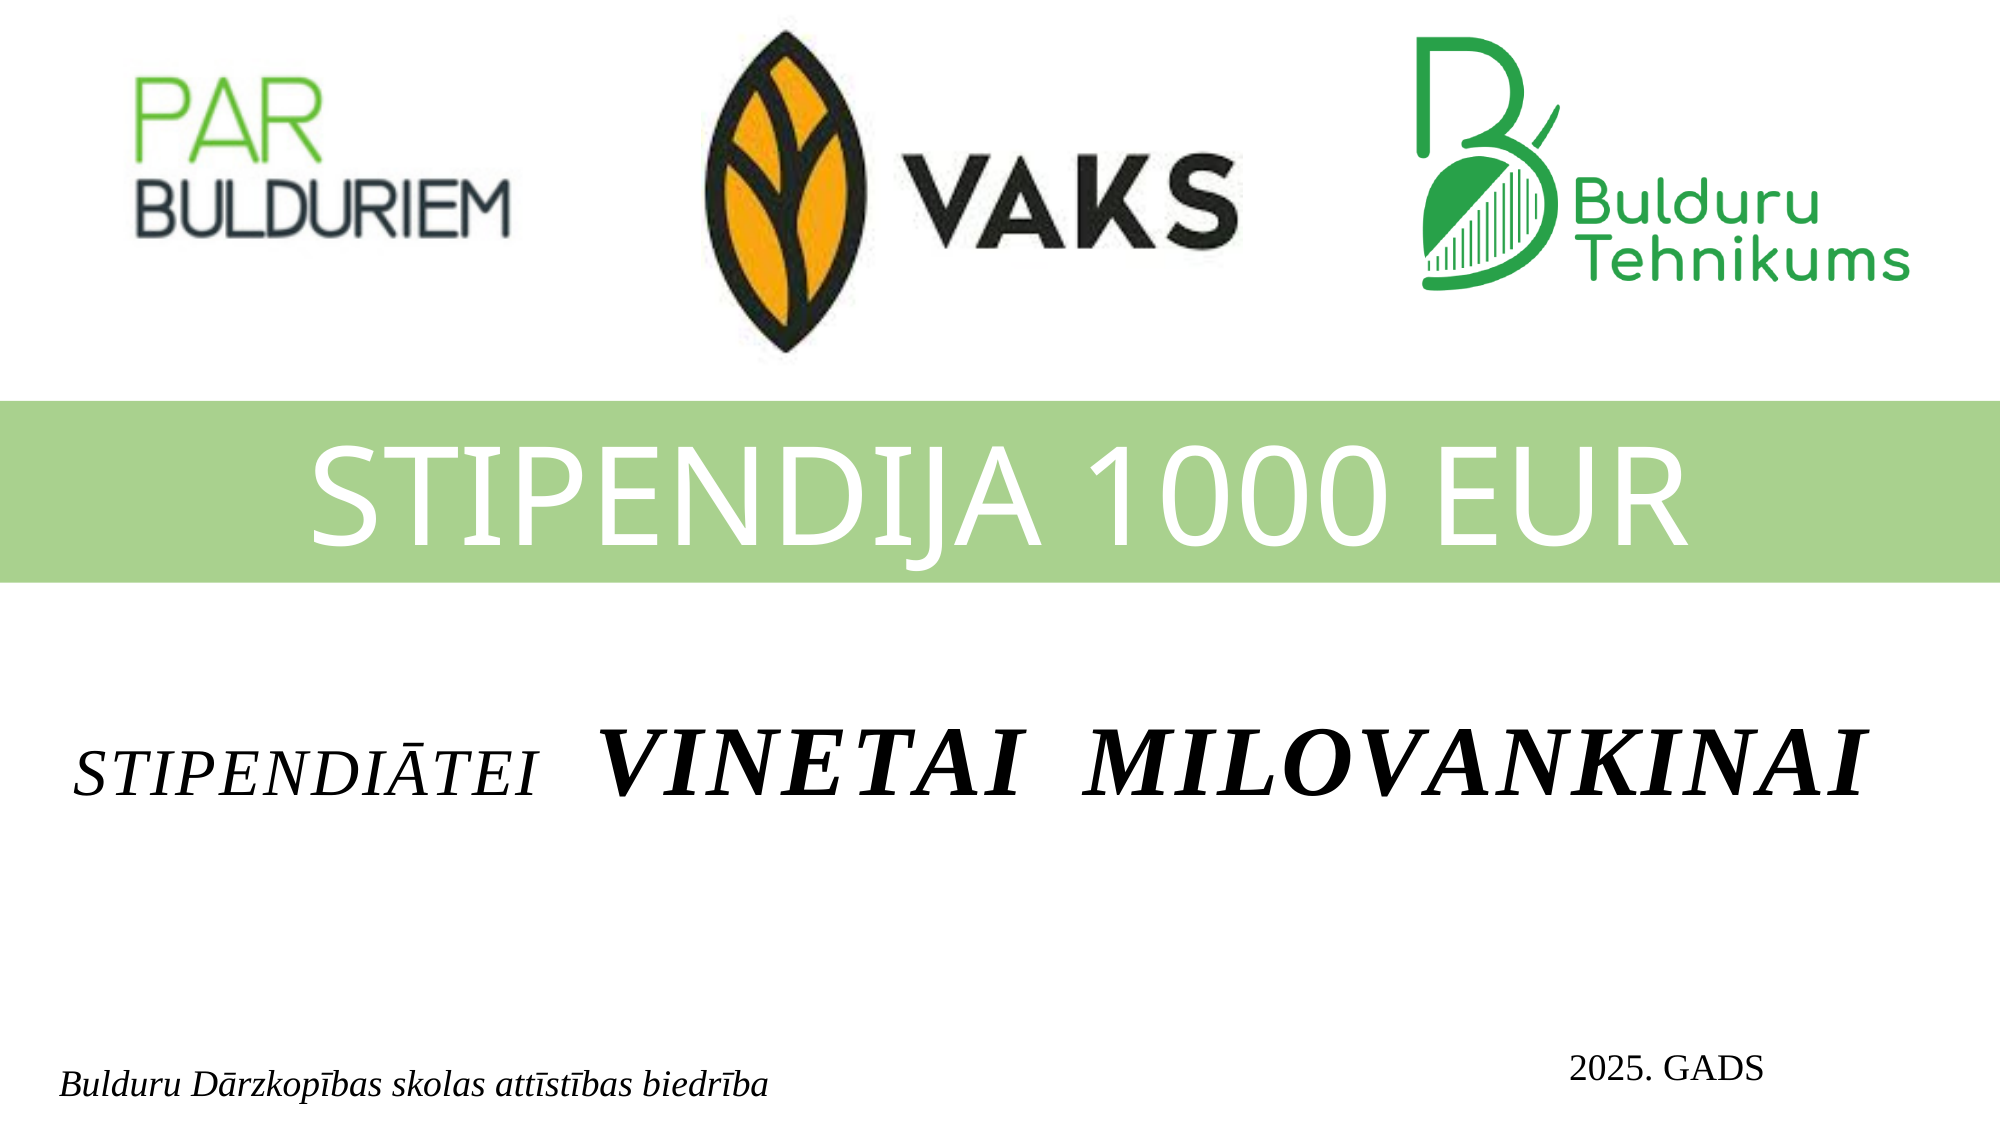

STIPENDIJA 1000 EUR
STIPENDIĀTEI VinetaI MilovankinaI
2025. GADS
Bulduru Dārzkopības skolas attīstības biedrība